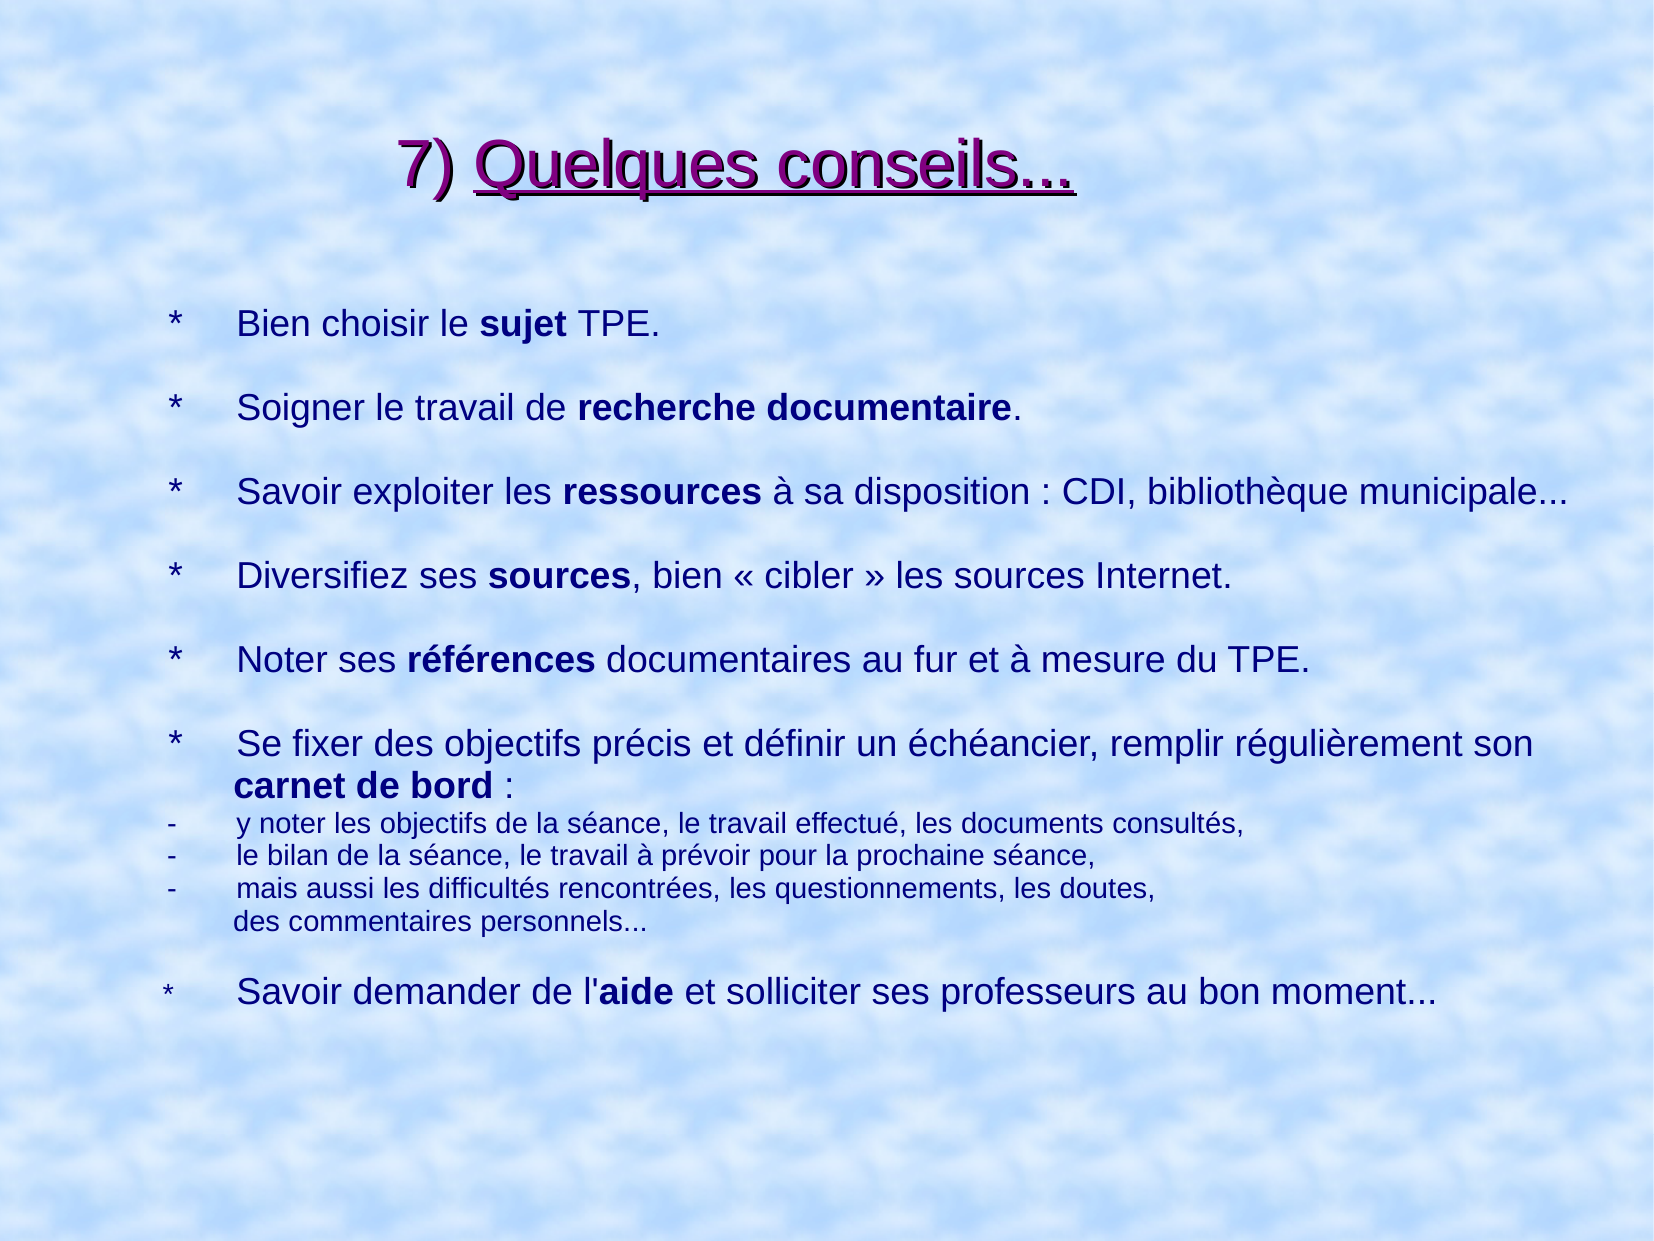

7) Quelques conseils...
*	Bien choisir le sujet TPE.
*	Soigner le travail de recherche documentaire.
*	Savoir exploiter les ressources à sa disposition : CDI, bibliothèque municipale...
*	Diversifiez ses sources, bien « cibler » les sources Internet.
*	Noter ses références documentaires au fur et à mesure du TPE.
*	Se fixer des objectifs précis et définir un échéancier, remplir régulièrement son
carnet de bord :
-	y noter les objectifs de la séance, le travail effectué, les documents consultés,
-	le bilan de la séance, le travail à prévoir pour la prochaine séance,
-	mais aussi les difficultés rencontrées, les questionnements, les doutes,
 des commentaires personnels...
*	Savoir demander de l'aide et solliciter ses professeurs au bon moment...